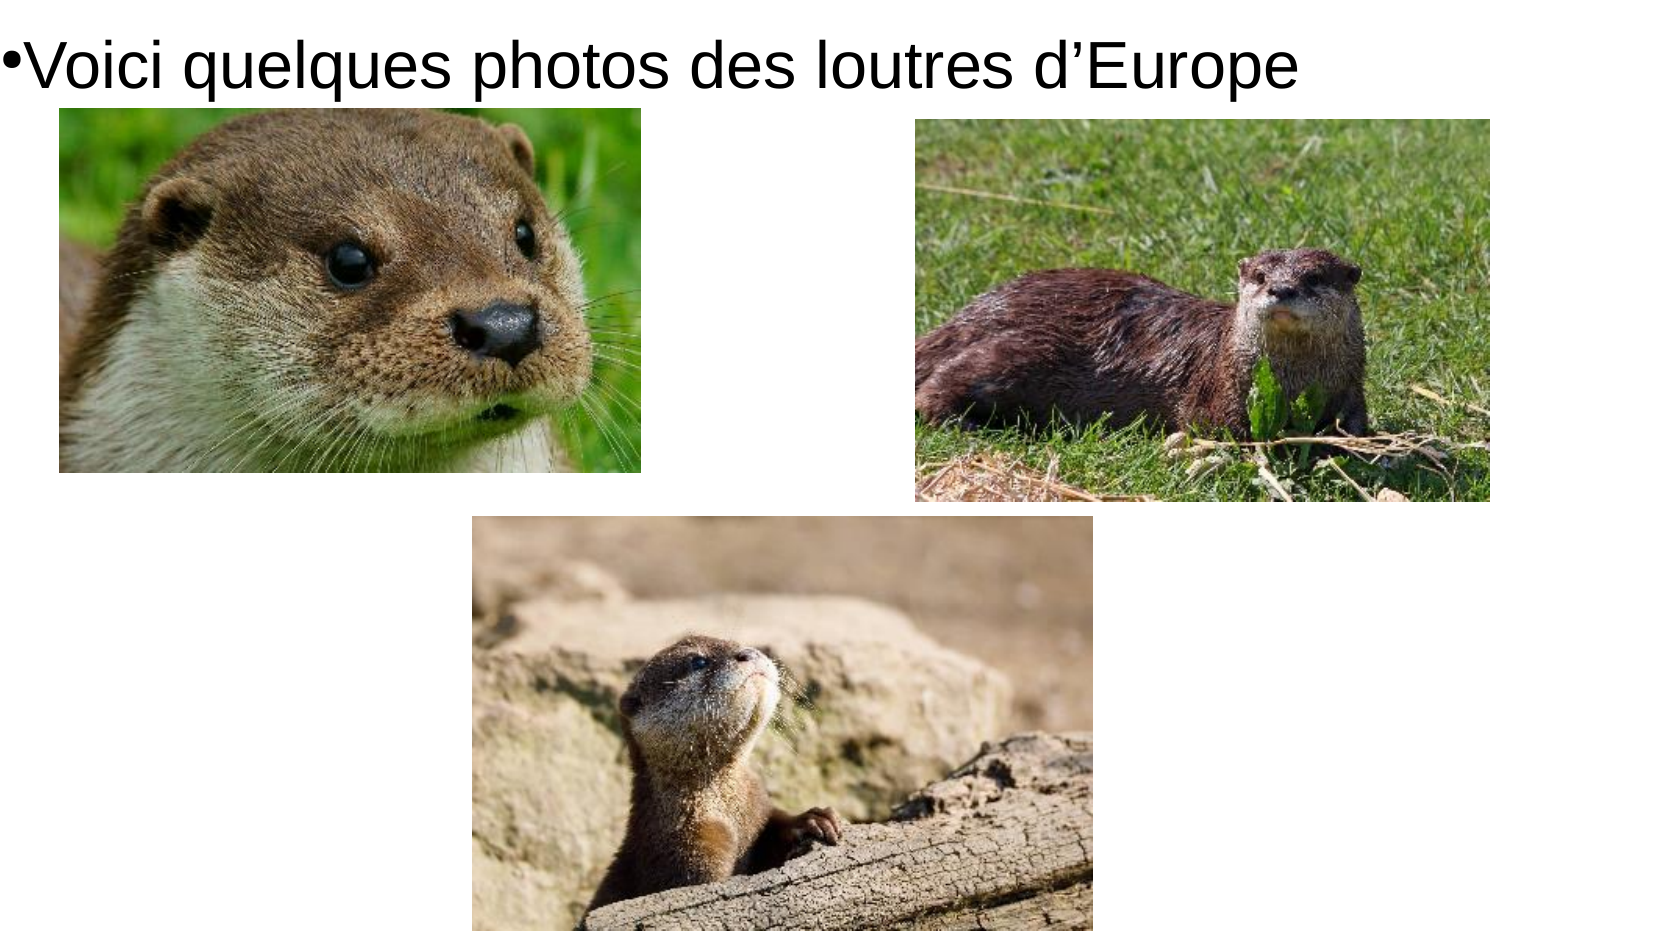

Voici quelques photos des loutres d’Europe
#